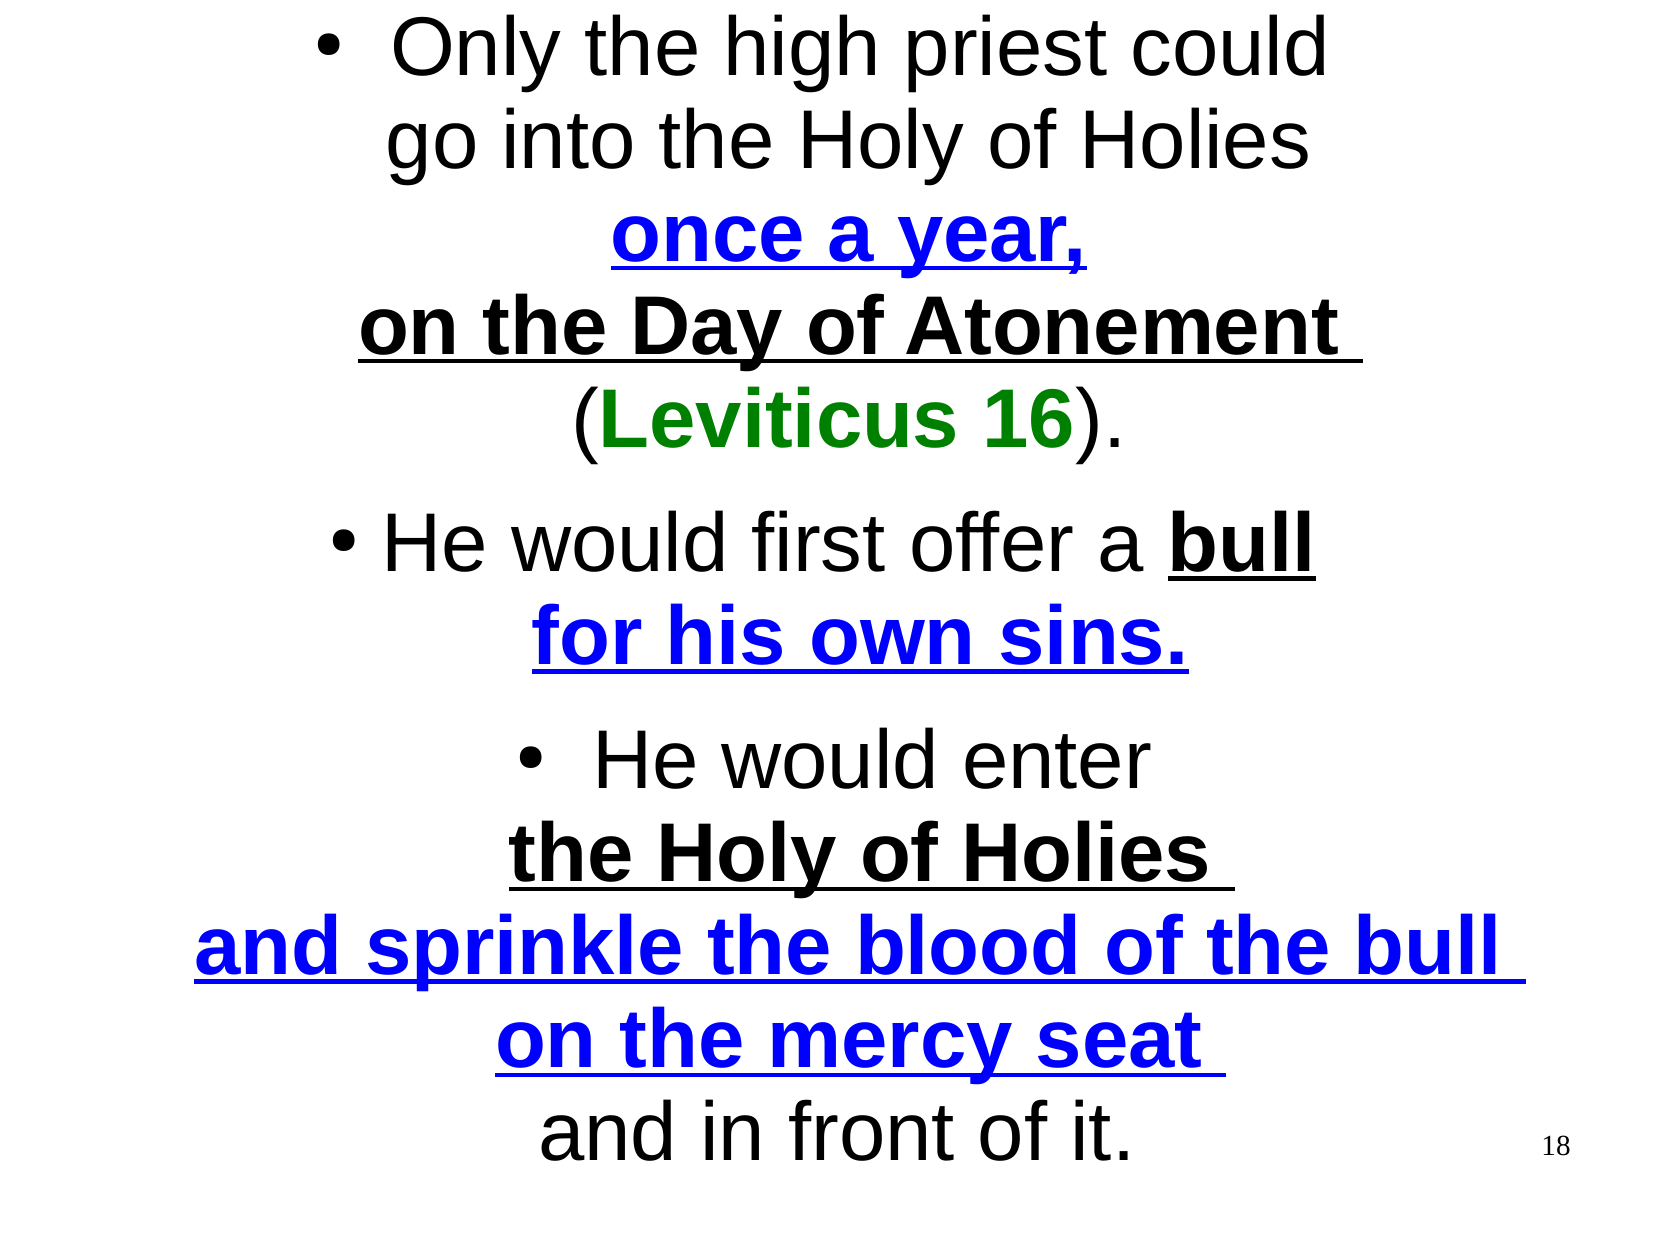

# Only the high priest could go into the Holy of Holies once a year, on the Day of Atonement (Leviticus 16).
He would first offer a bull
for his own sins.
 He would enter
 the Holy of Holies
and sprinkle the blood of the bull
on the mercy seat
and in front of it.
18